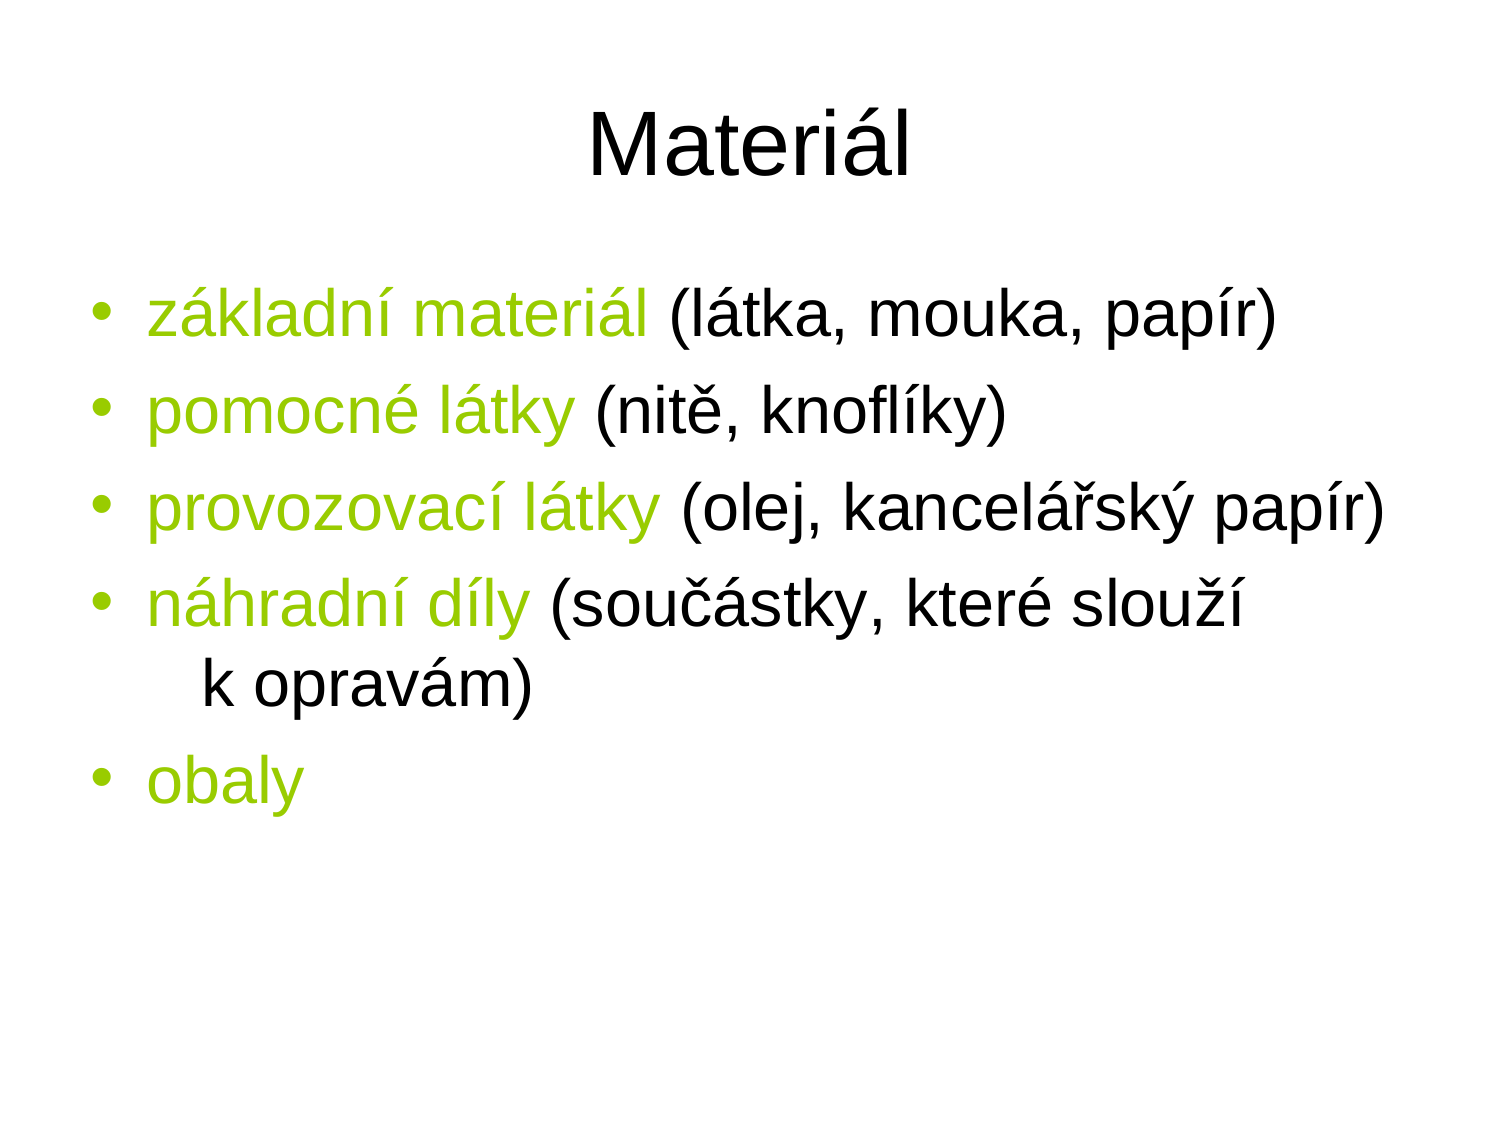

# Materiál
základní materiál (látka, mouka, papír)
pomocné látky (nitě, knoflíky)
provozovací látky (olej, kancelářský papír)
náhradní díly (součástky, které slouží k opravám)
obaly